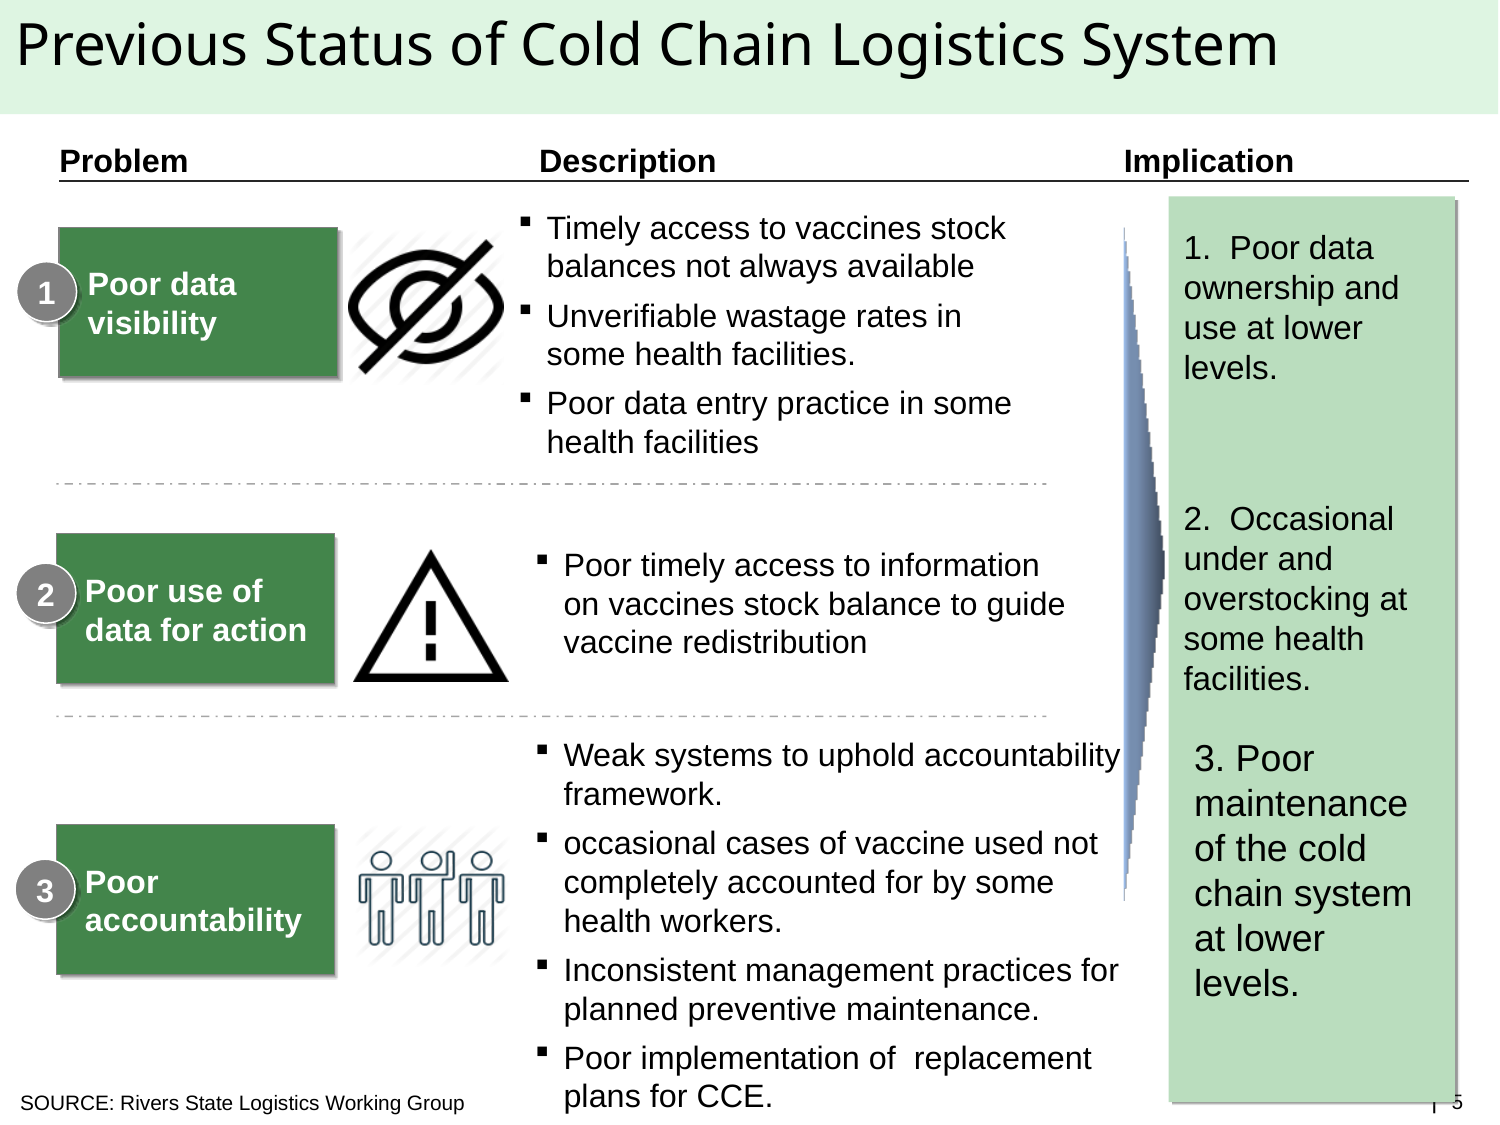

Previous Status of Cold Chain Logistics System
Problem
Description
Implication
1. Poor data ownership and use at lower levels.
2. Occasional under and overstocking at some health facilities.
Poor data visibility
1
Poor use of data for action
Poor timely access to information on vaccines stock balance to guide vaccine redistribution
2
Poor accountability
3
Timely access to vaccines stock balances not always available
Unverifiable wastage rates in some health facilities.
Poor data entry practice in some health facilities
3. Poor maintenance of the cold chain system at lower levels.
Weak systems to uphold accountability framework.
occasional cases of vaccine used not completely accounted for by some health workers.
Inconsistent management practices for planned preventive maintenance.
Poor implementation of replacement plans for CCE.
SOURCE: Rivers State Logistics Working Group